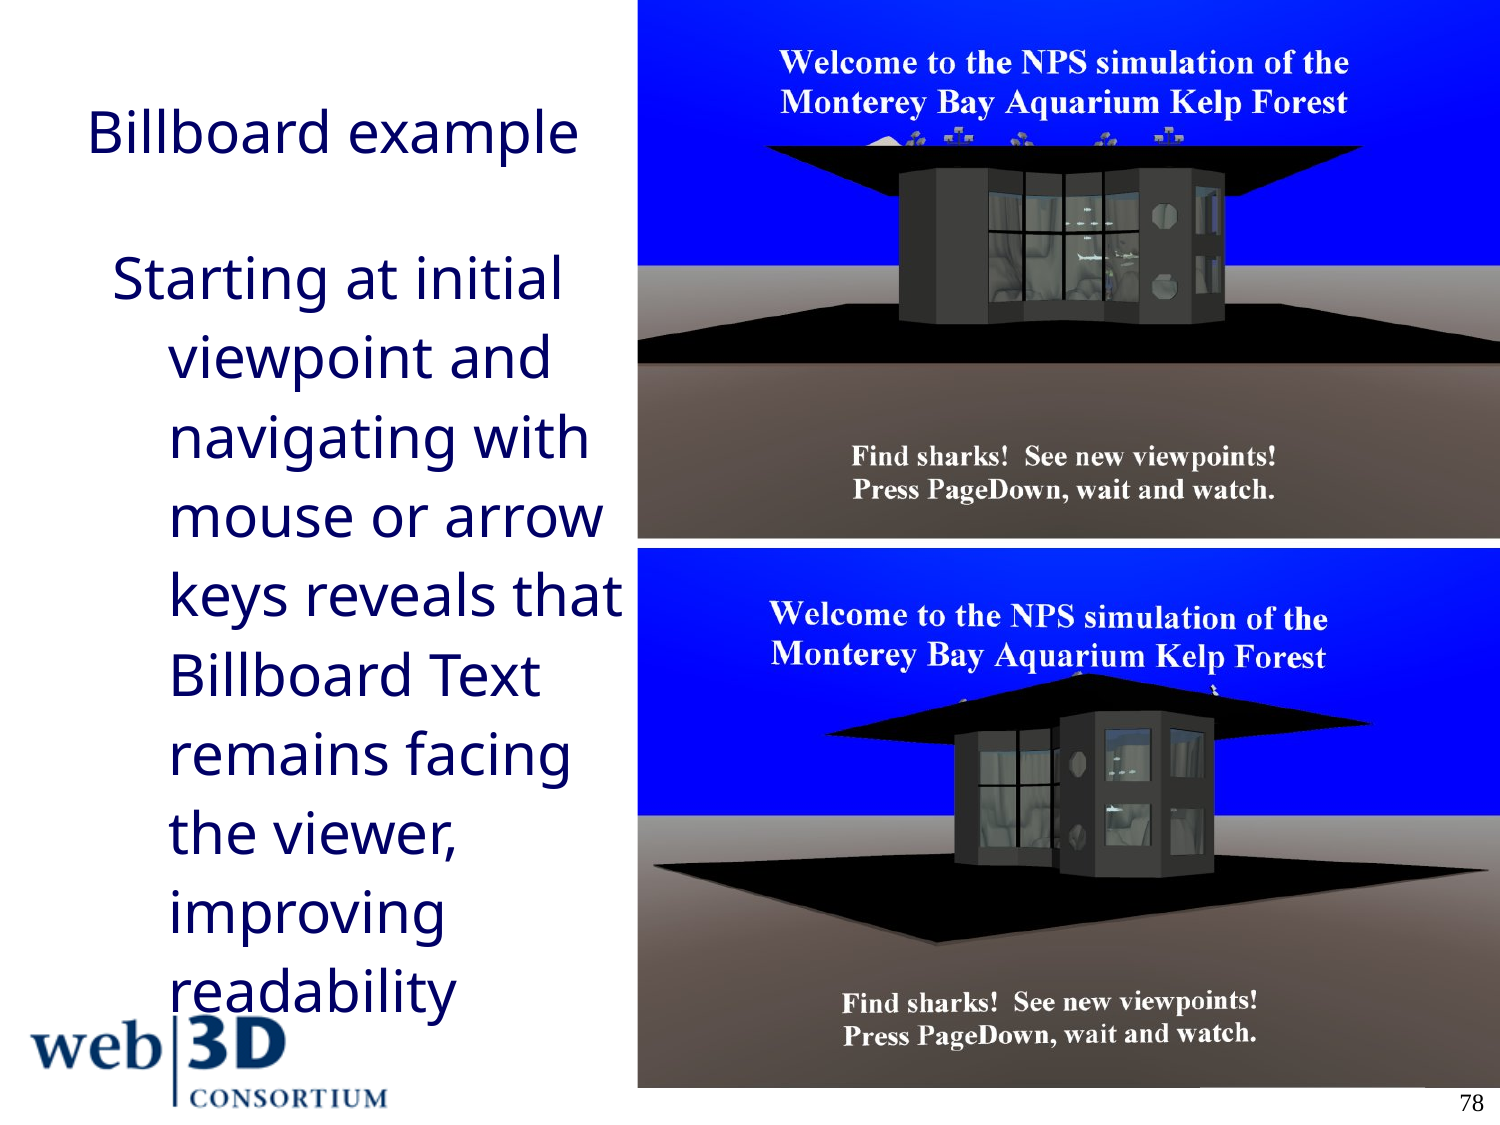

# Billboard example
Starting at initial viewpoint and navigating with mouse or arrow keys reveals that Billboard Text remains facing the viewer, improving readability